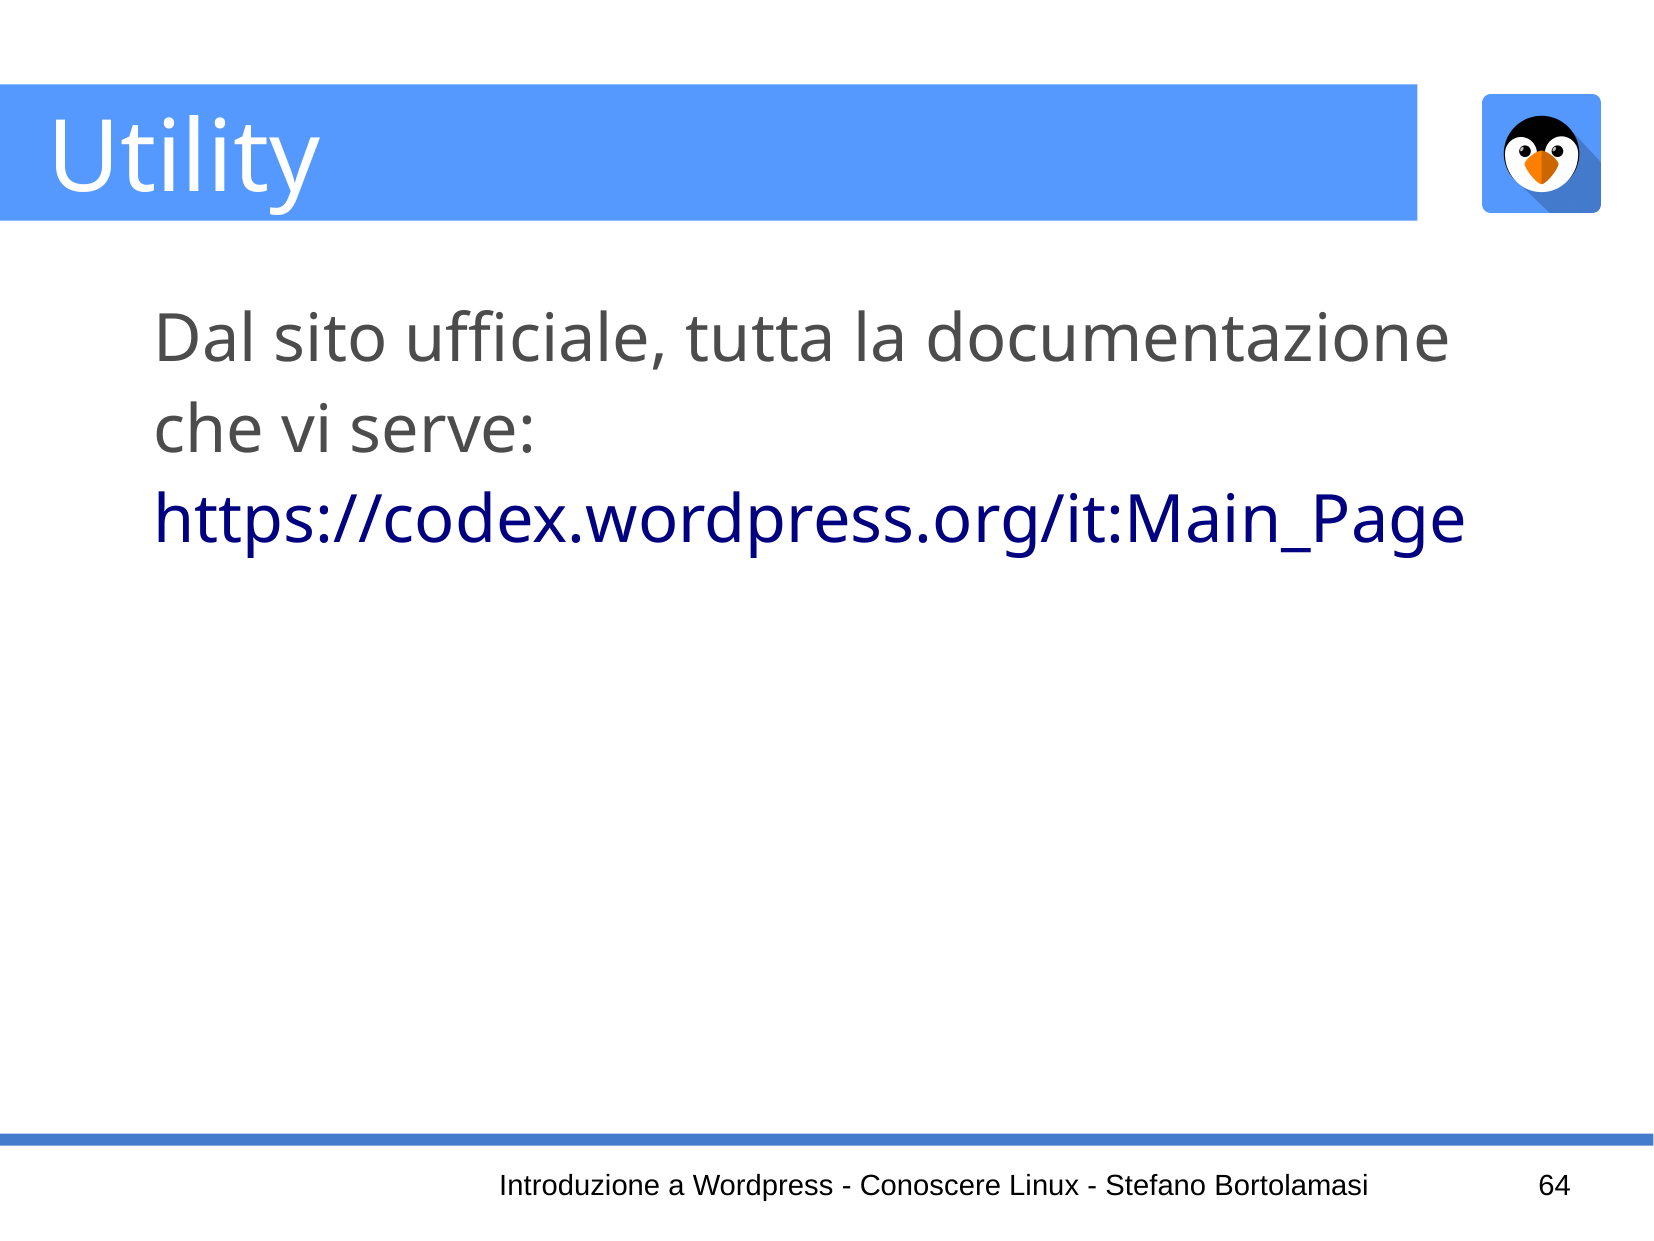

# Utility
Dal sito ufficiale, tutta la documentazione che vi serve:
https://codex.wordpress.org/it:Main_Page
Introduzione a Wordpress - Conoscere Linux - Stefano Bortolamasi
64